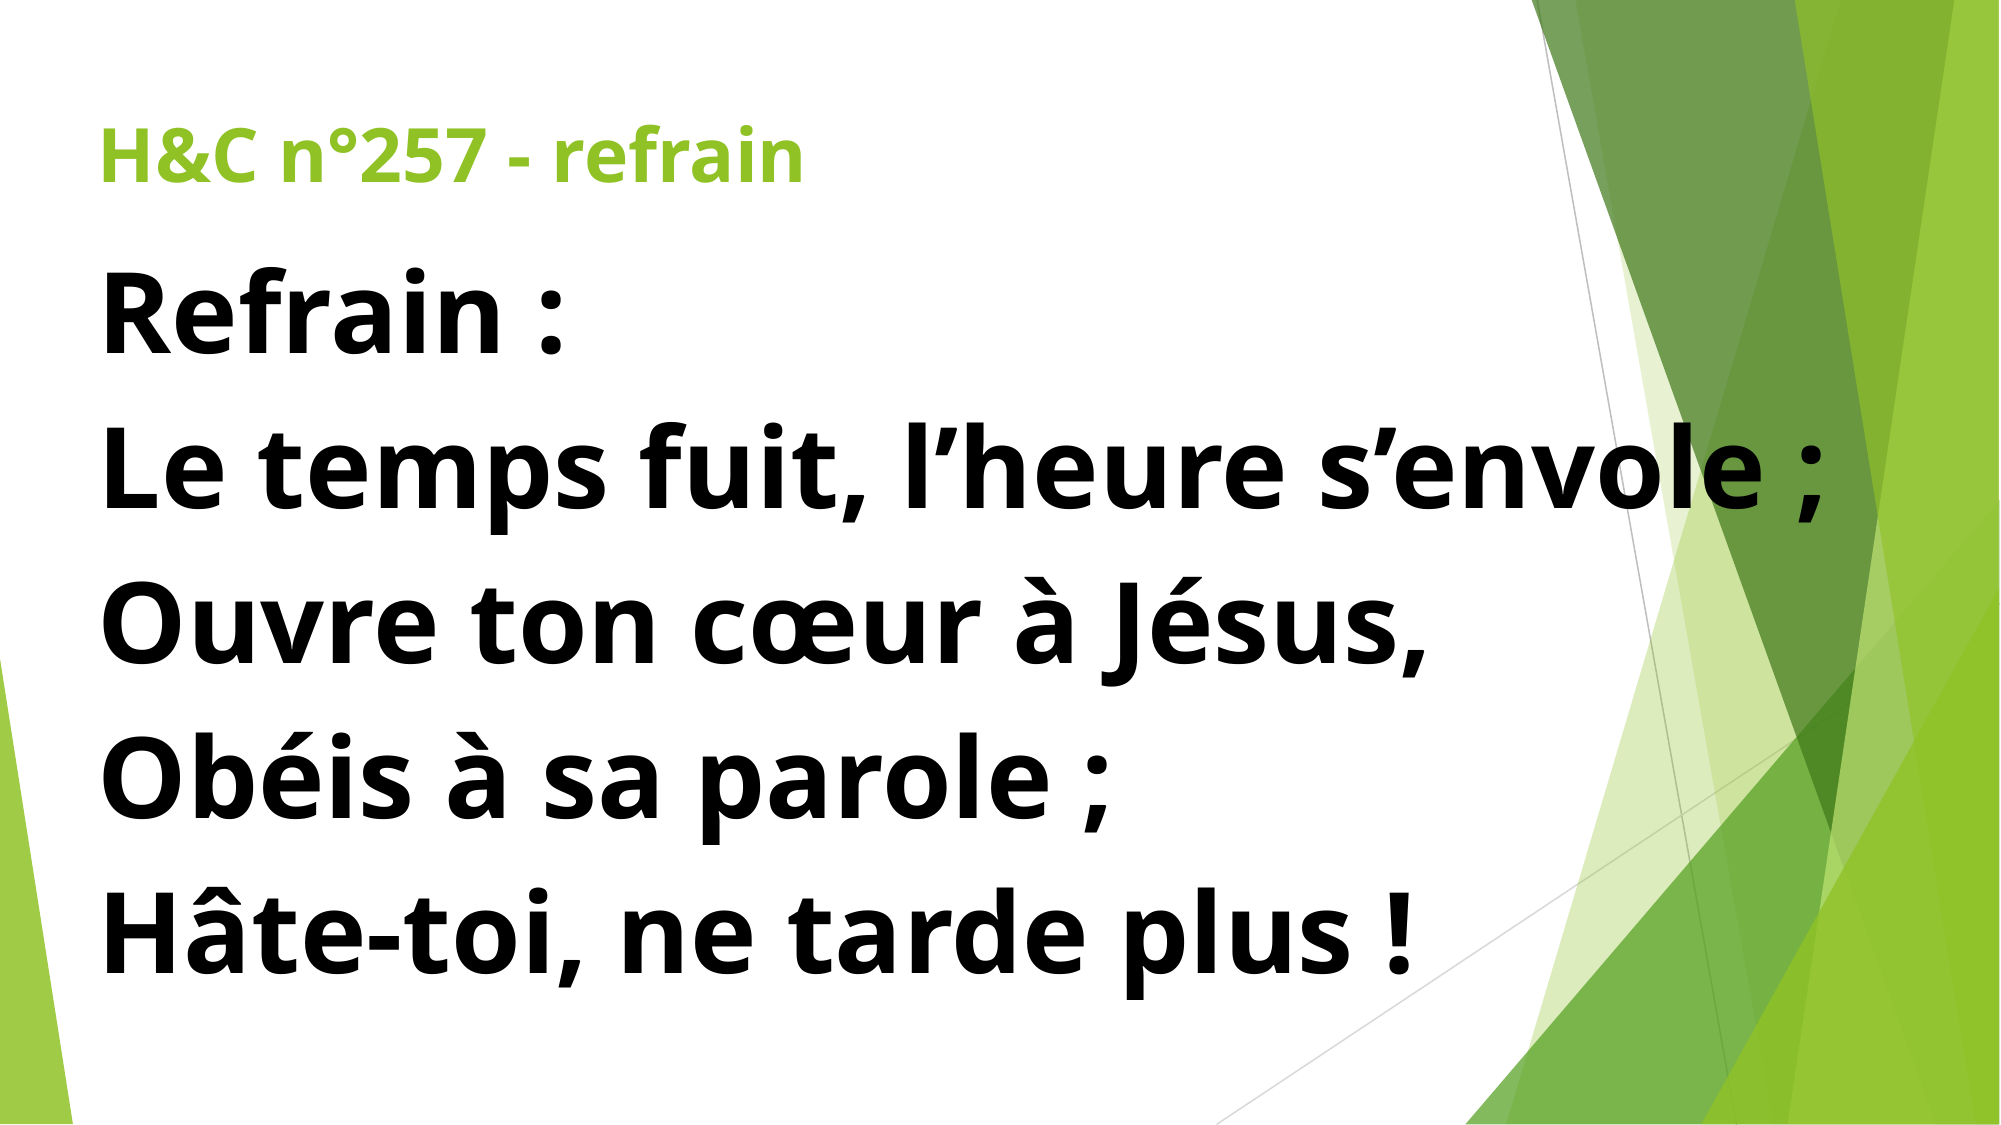

H&C n°257 - refrain
Refrain :
Le temps fuit, l’heure s’envole ;
Ouvre ton cœur à Jésus,
Obéis à sa parole ;
Hâte-toi, ne tarde plus !